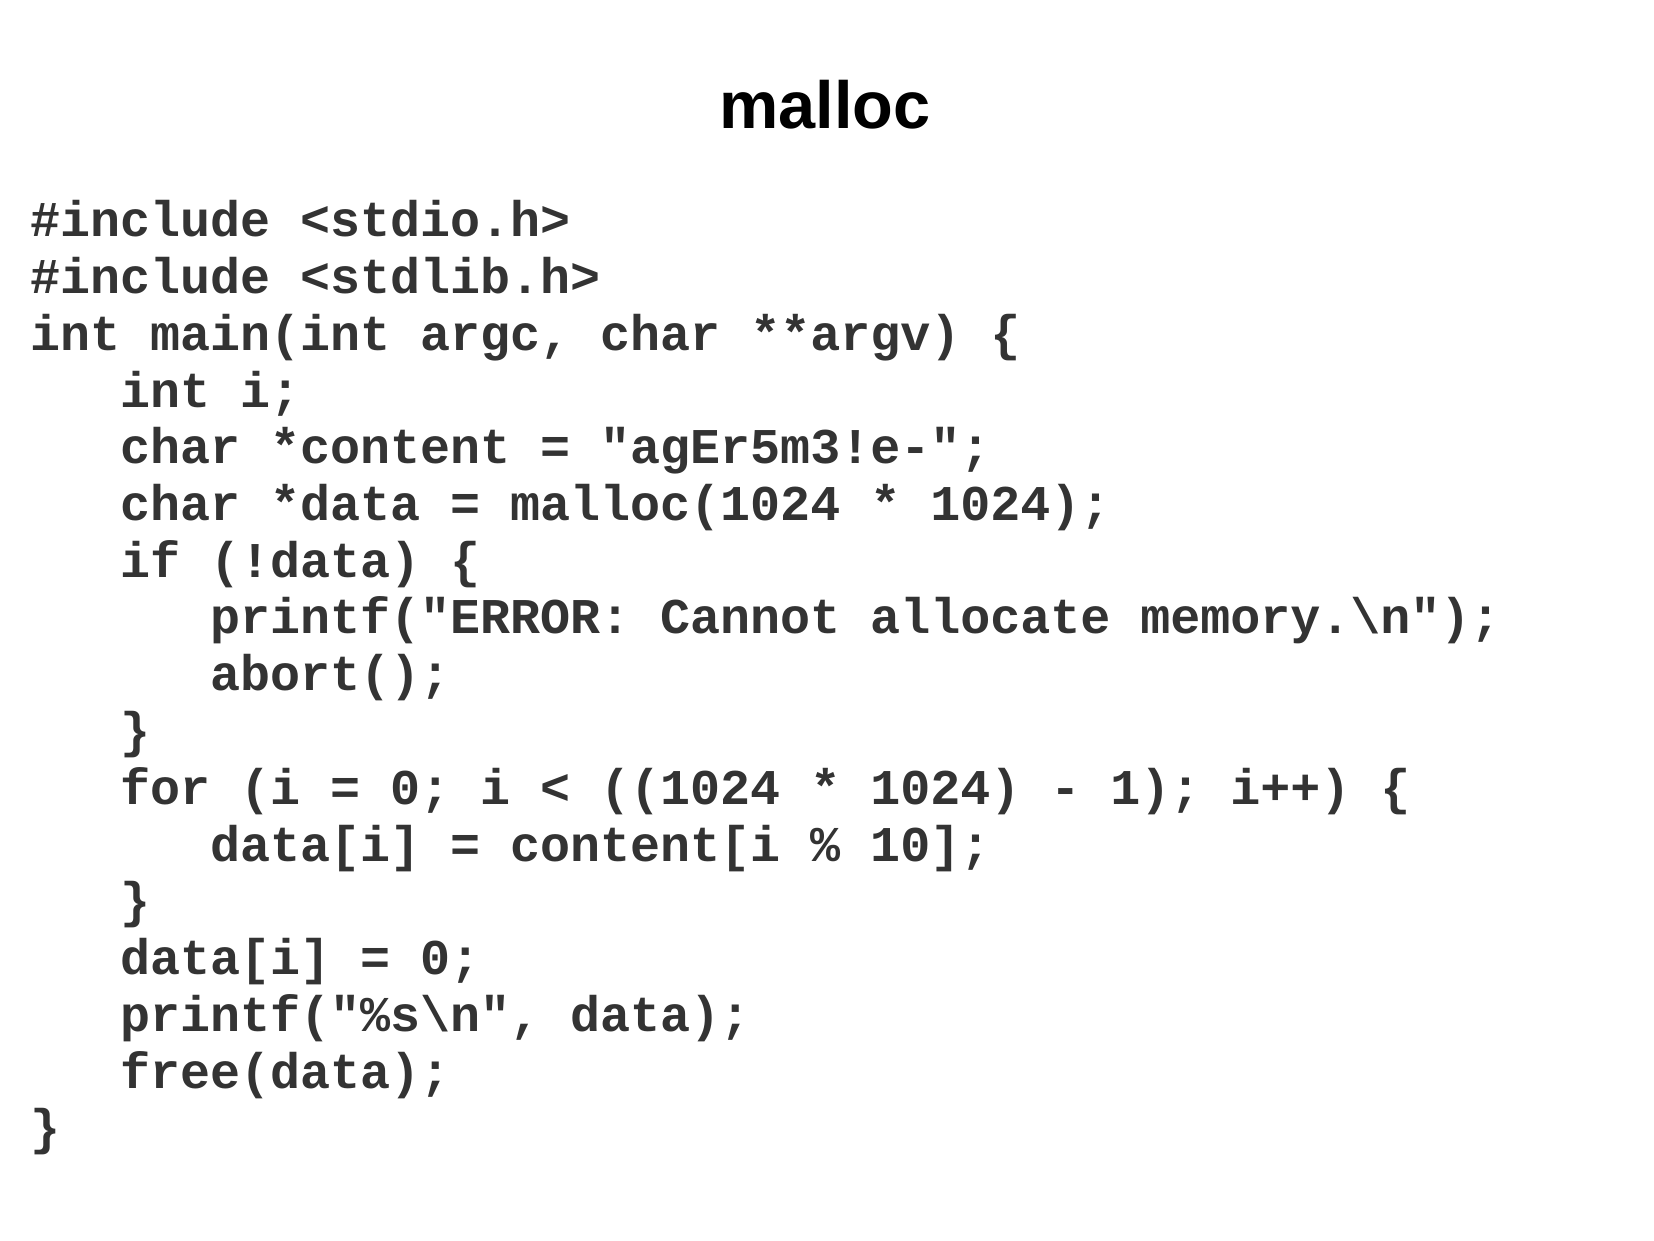

# malloc
#include <stdio.h>
#include <stdlib.h>
int main(int argc, char **argv) {
 int i;
 char *content = "agEr5m3!e-";
 char *data = malloc(1024 * 1024);
 if (!data) {
 printf("ERROR: Cannot allocate memory.\n");
 abort();
 }
 for (i = 0; i < ((1024 * 1024) - 1); i++) {
 data[i] = content[i % 10];
 }
 data[i] = 0;
 printf("%s\n", data);
 free(data);
}